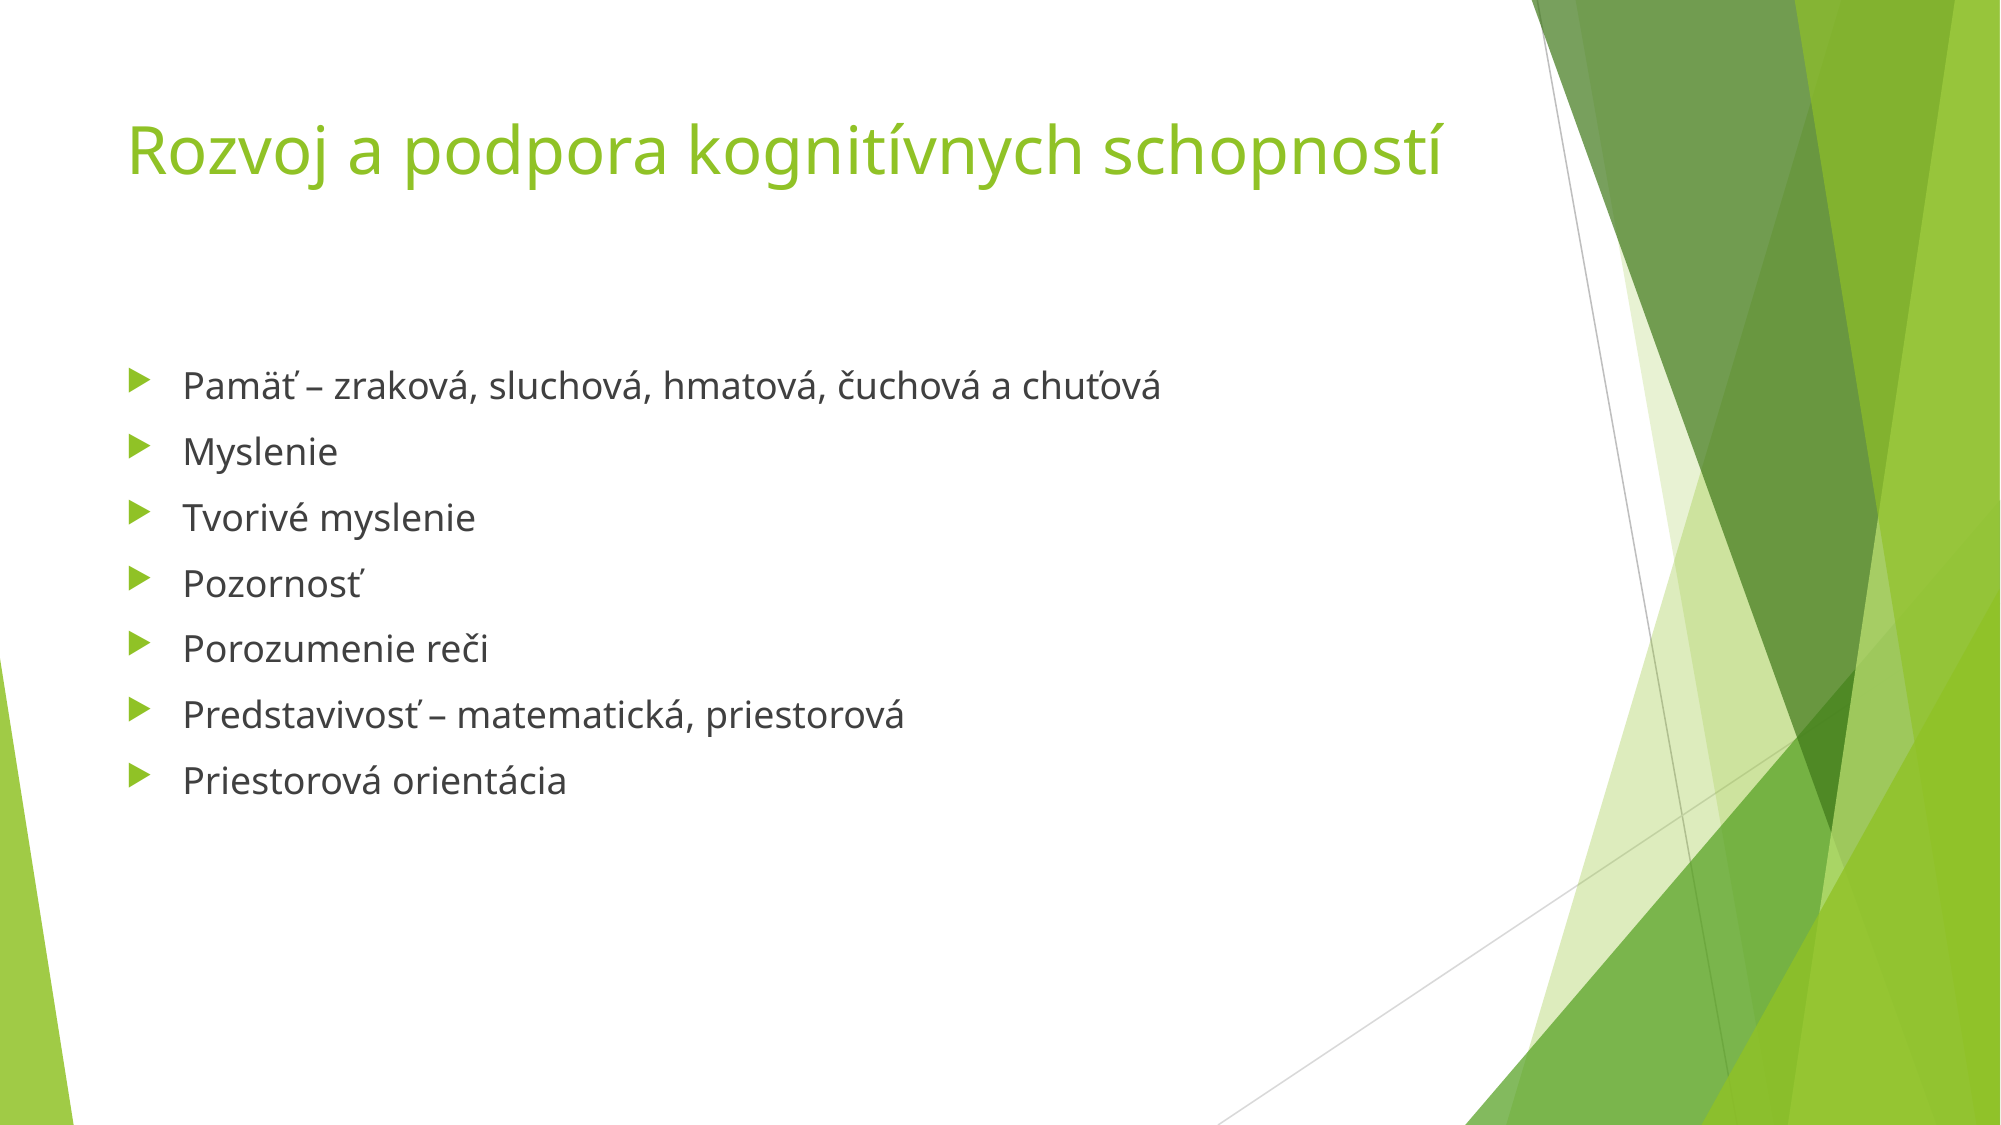

# Rozvoj a podpora kognitívnych schopností
Pamäť – zraková, sluchová, hmatová, čuchová a chuťová
Myslenie
Tvorivé myslenie
Pozornosť
Porozumenie reči
Predstavivosť – matematická, priestorová
Priestorová orientácia